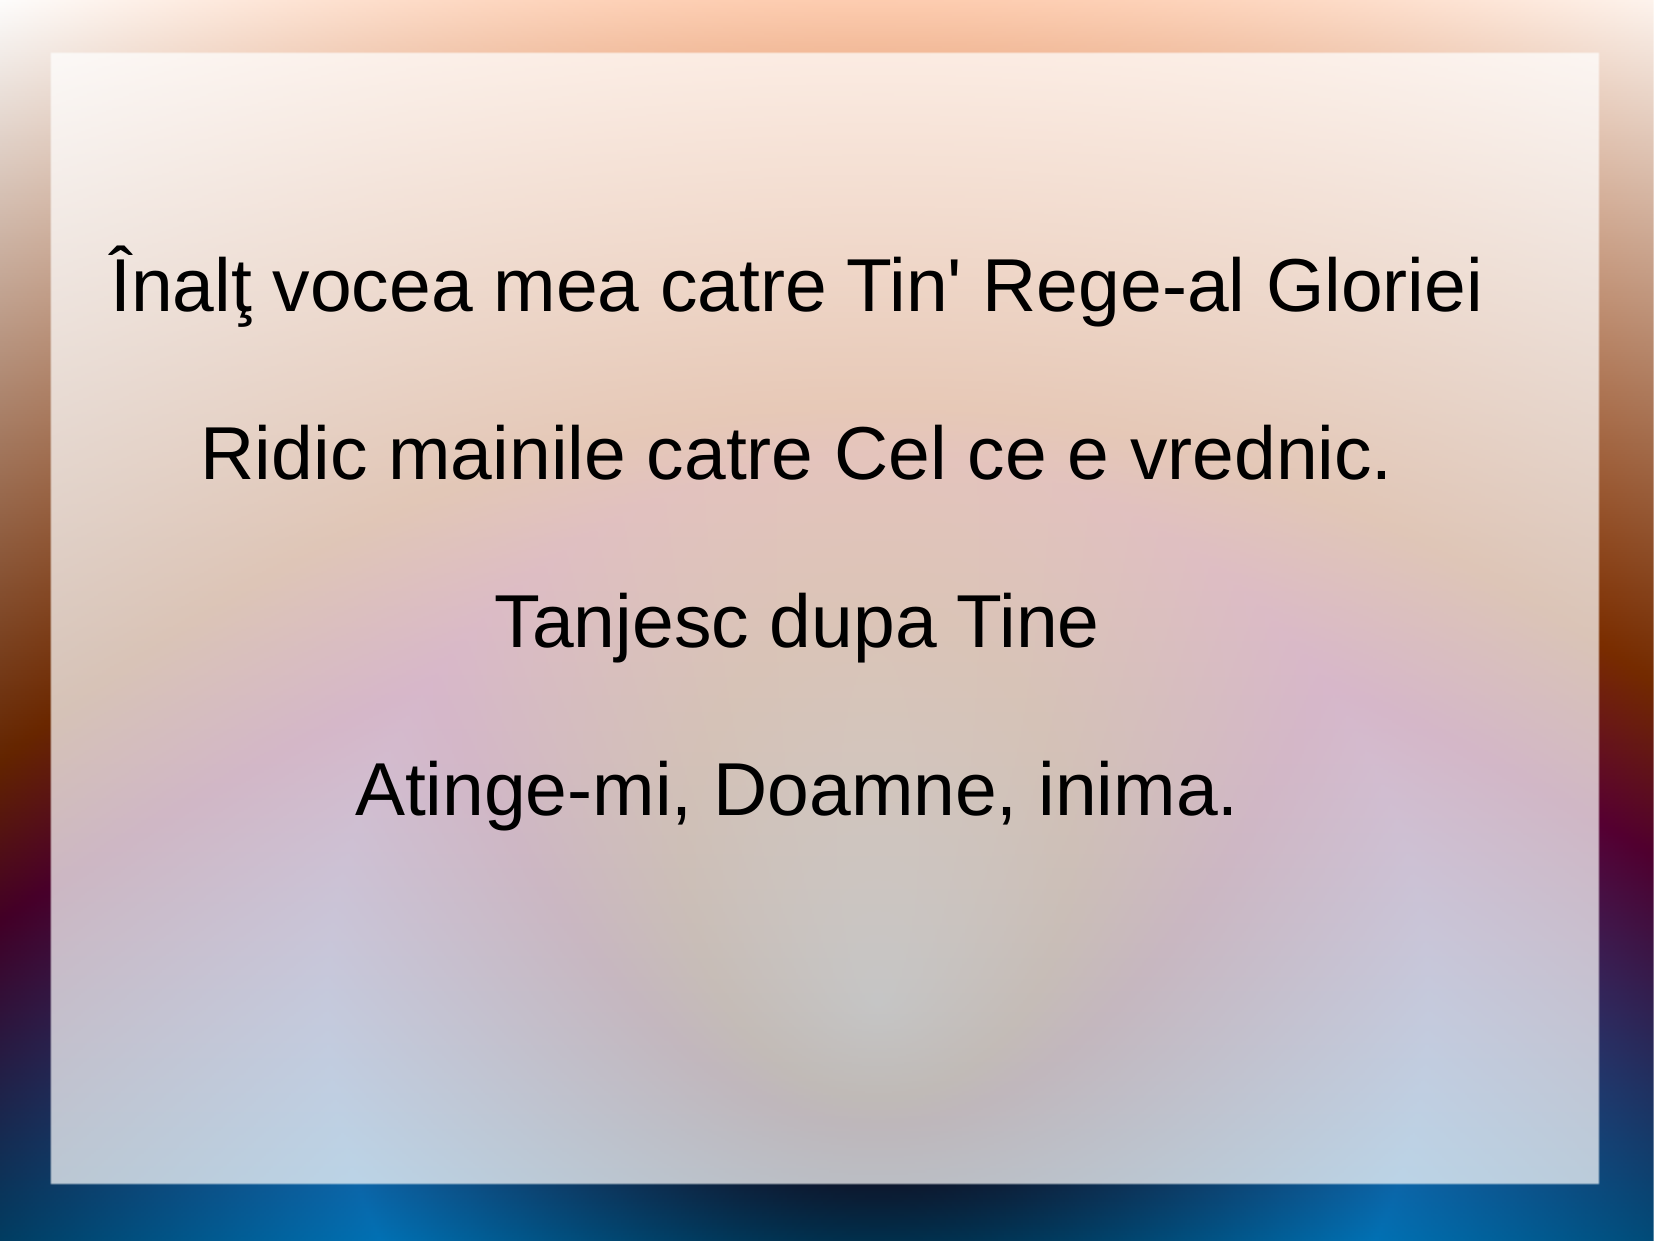

Înalţ vocea mea catre Tin' Rege-al Gloriei
Ridic mainile catre Cel ce e vrednic.
Tanjesc dupa Tine
Atinge-mi, Doamne, inima.